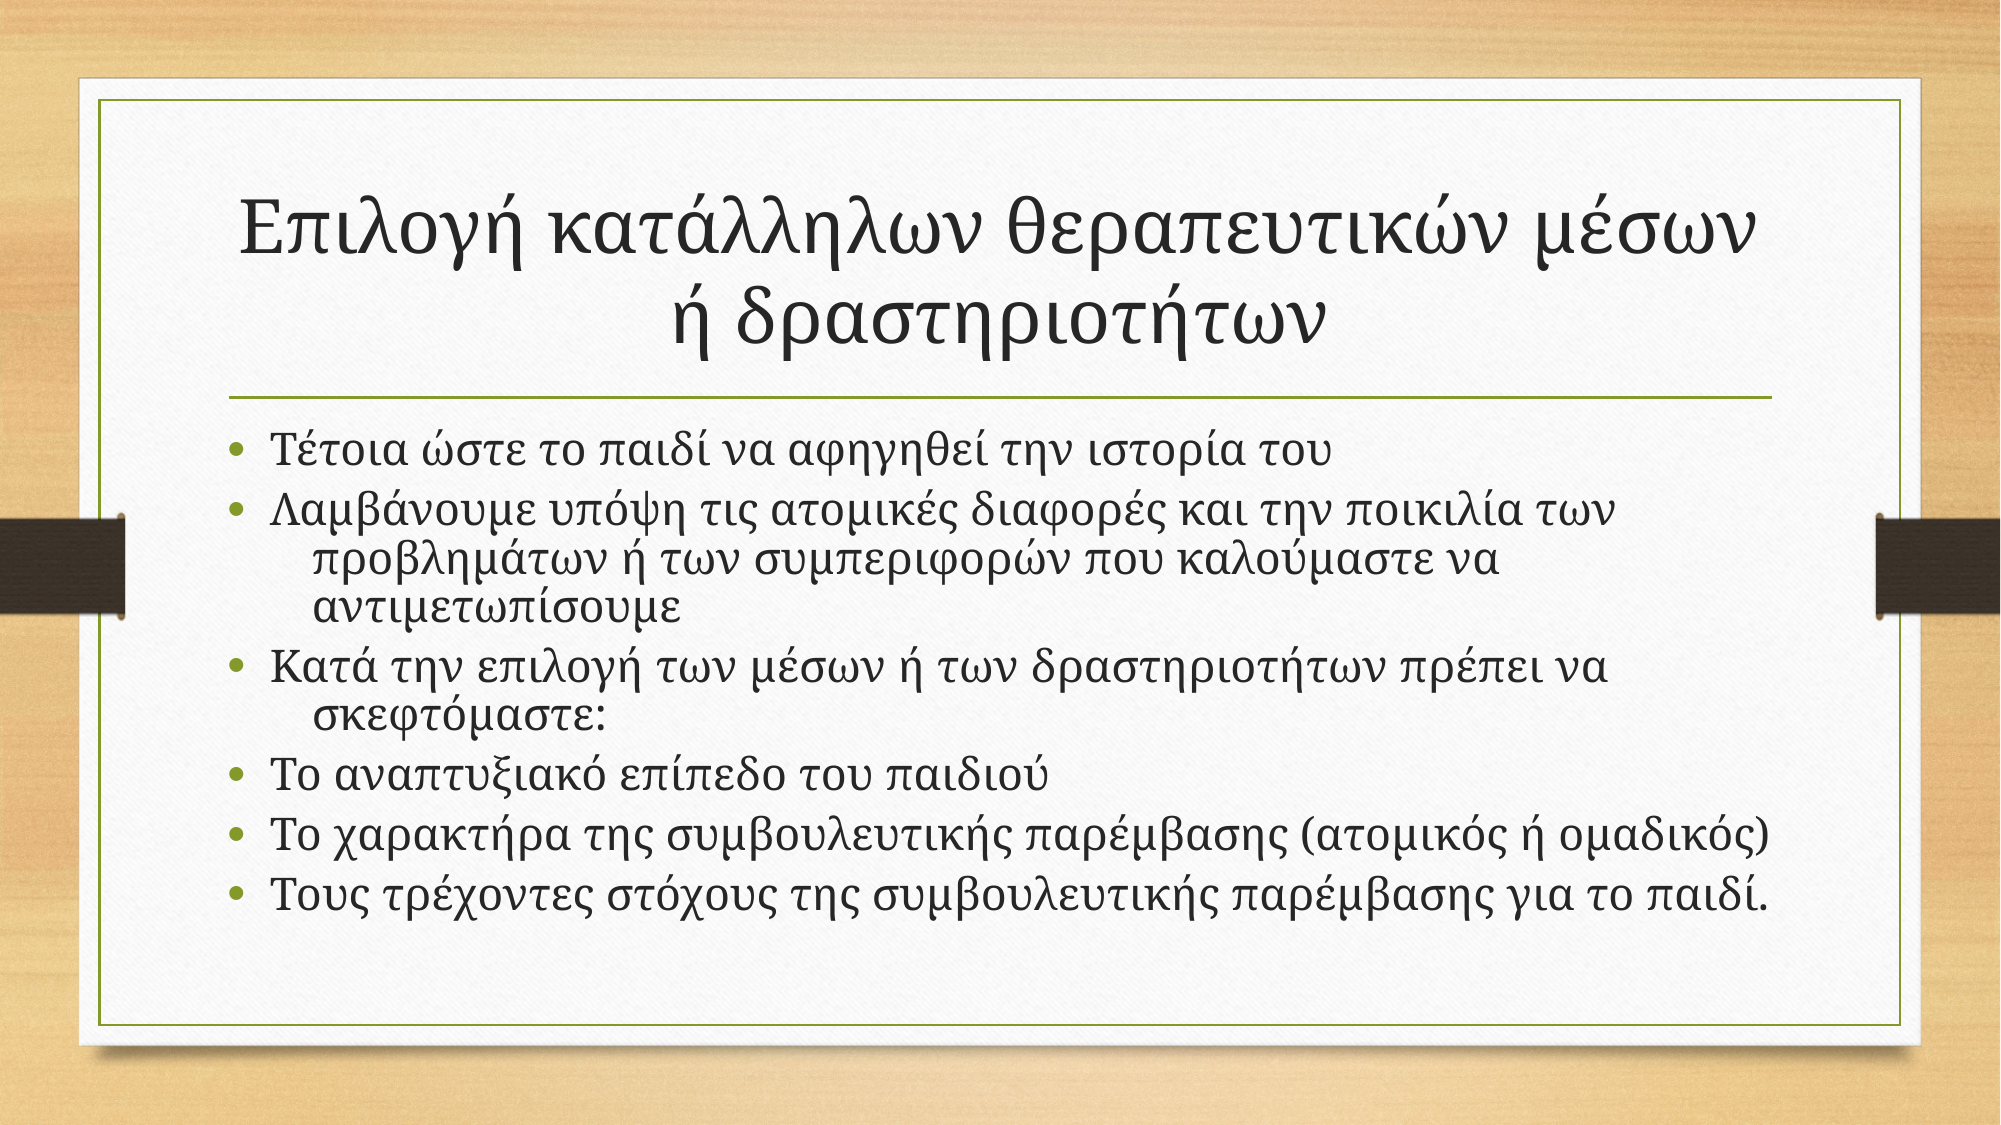

# Επιλογή κατάλληλων θεραπευτικών μέσων ή δραστηριοτήτων
Τέτοια ώστε το παιδί να αφηγηθεί την ιστορία του
Λαμβάνουμε υπόψη τις ατομικές διαφορές και την ποικιλία των προβλημάτων ή των συμπεριφορών που καλούμαστε να αντιμετωπίσουμε
Κατά την επιλογή των μέσων ή των δραστηριοτήτων πρέπει να σκεφτόμαστε:
Το αναπτυξιακό επίπεδο του παιδιού
Το χαρακτήρα της συμβουλευτικής παρέμβασης (ατομικός ή ομαδικός)
Τους τρέχοντες στόχους της συμβουλευτικής παρέμβασης για το παιδί.